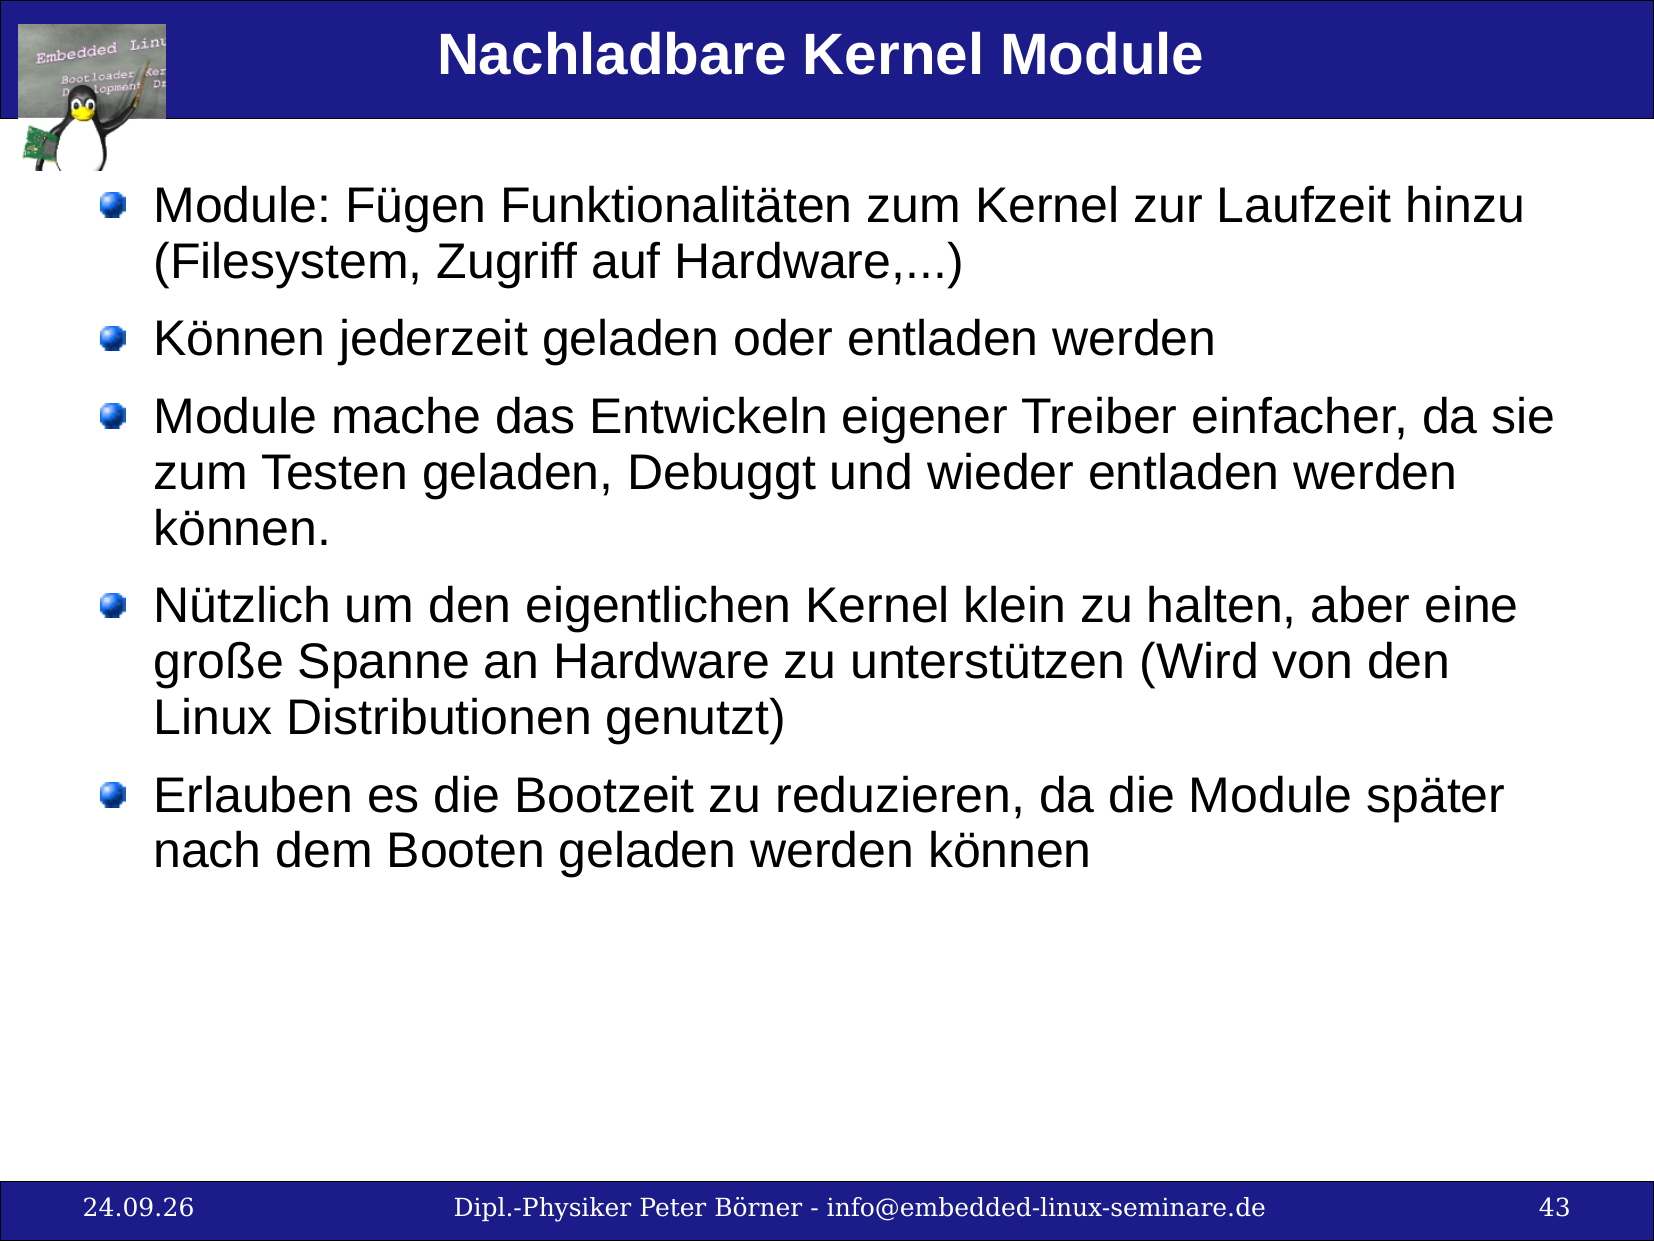

# Nachladbare Kernel Module
Module: Fügen Funktionalitäten zum Kernel zur Laufzeit hinzu (Filesystem, Zugriff auf Hardware,...)
Können jederzeit geladen oder entladen werden
Module mache das Entwickeln eigener Treiber einfacher, da sie zum Testen geladen, Debuggt und wieder entladen werden können.
Nützlich um den eigentlichen Kernel klein zu halten, aber eine große Spanne an Hardware zu unterstützen (Wird von den Linux Distributionen genutzt)
Erlauben es die Bootzeit zu reduzieren, da die Module später nach dem Booten geladen werden können
 Dipl.-Physiker Peter Börner - info@embedded-linux-seminare.de
43